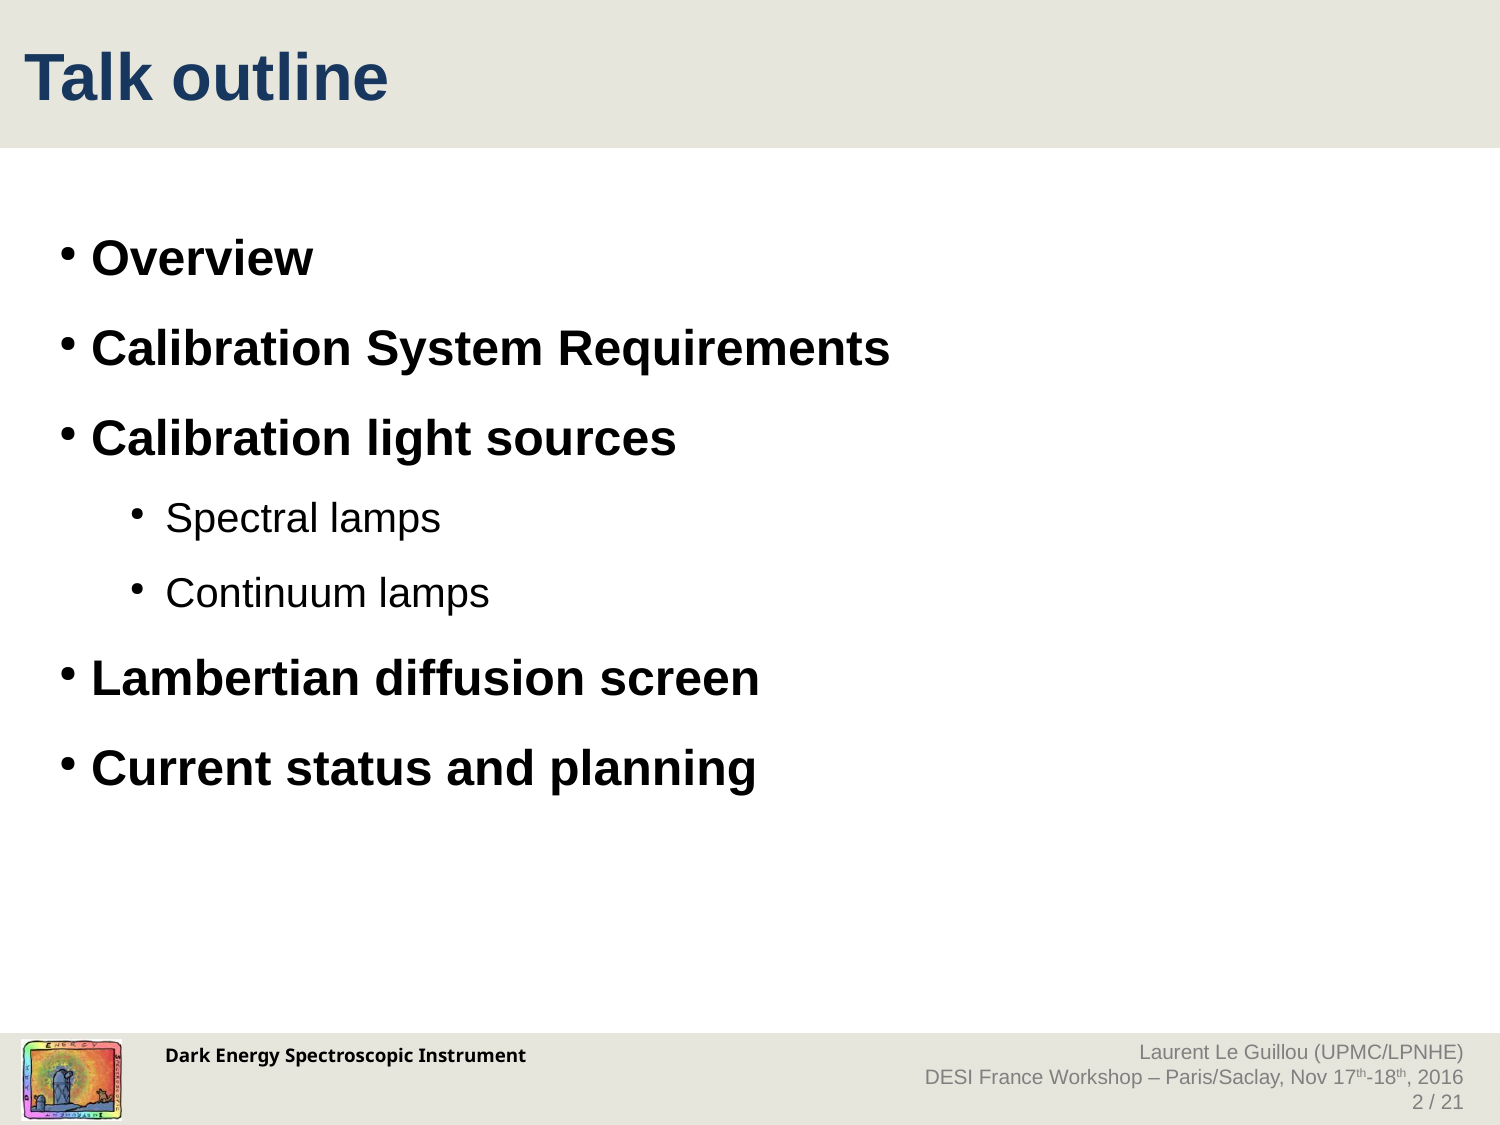

# Talk outline
 Overview
 Calibration System Requirements
 Calibration light sources
Spectral lamps
Continuum lamps
 Lambertian diffusion screen
 Current status and planning